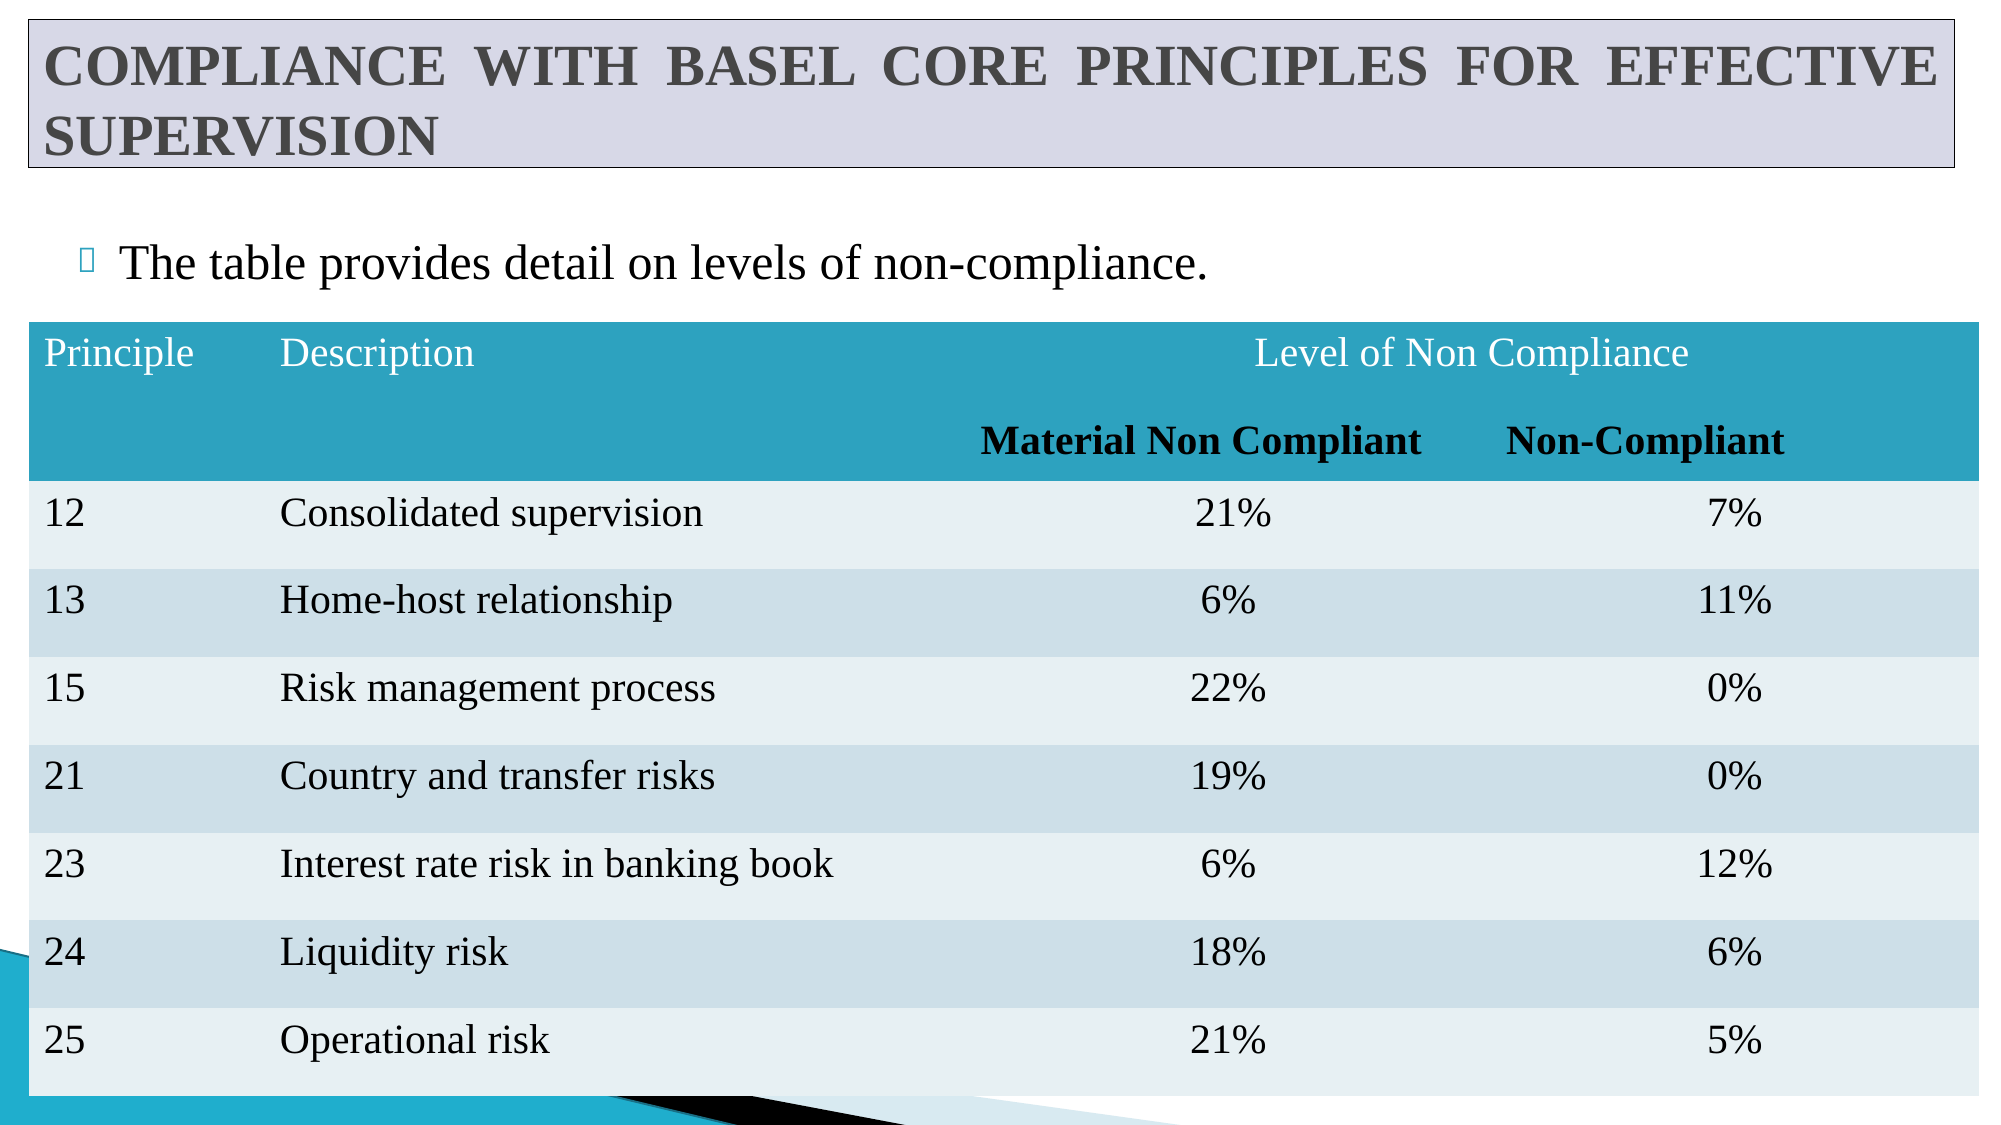

# COMPLIANCE WITH BASEL CORE PRINCIPLES FOR EFFECTIVE SUPERVISION
The table provides detail on levels of non-compliance.
| Principle | Description | Level of Non Compliance | |
| --- | --- | --- | --- |
| | | Material Non Compliant | Non-Compliant |
| 12 | Consolidated supervision | 21% | 7% |
| 13 | Home-host relationship | 6% | 11% |
| 15 | Risk management process | 22% | 0% |
| 21 | Country and transfer risks | 19% | 0% |
| 23 | Interest rate risk in banking book | 6% | 12% |
| 24 | Liquidity risk | 18% | 6% |
| 25 | Operational risk | 21% | 5% |